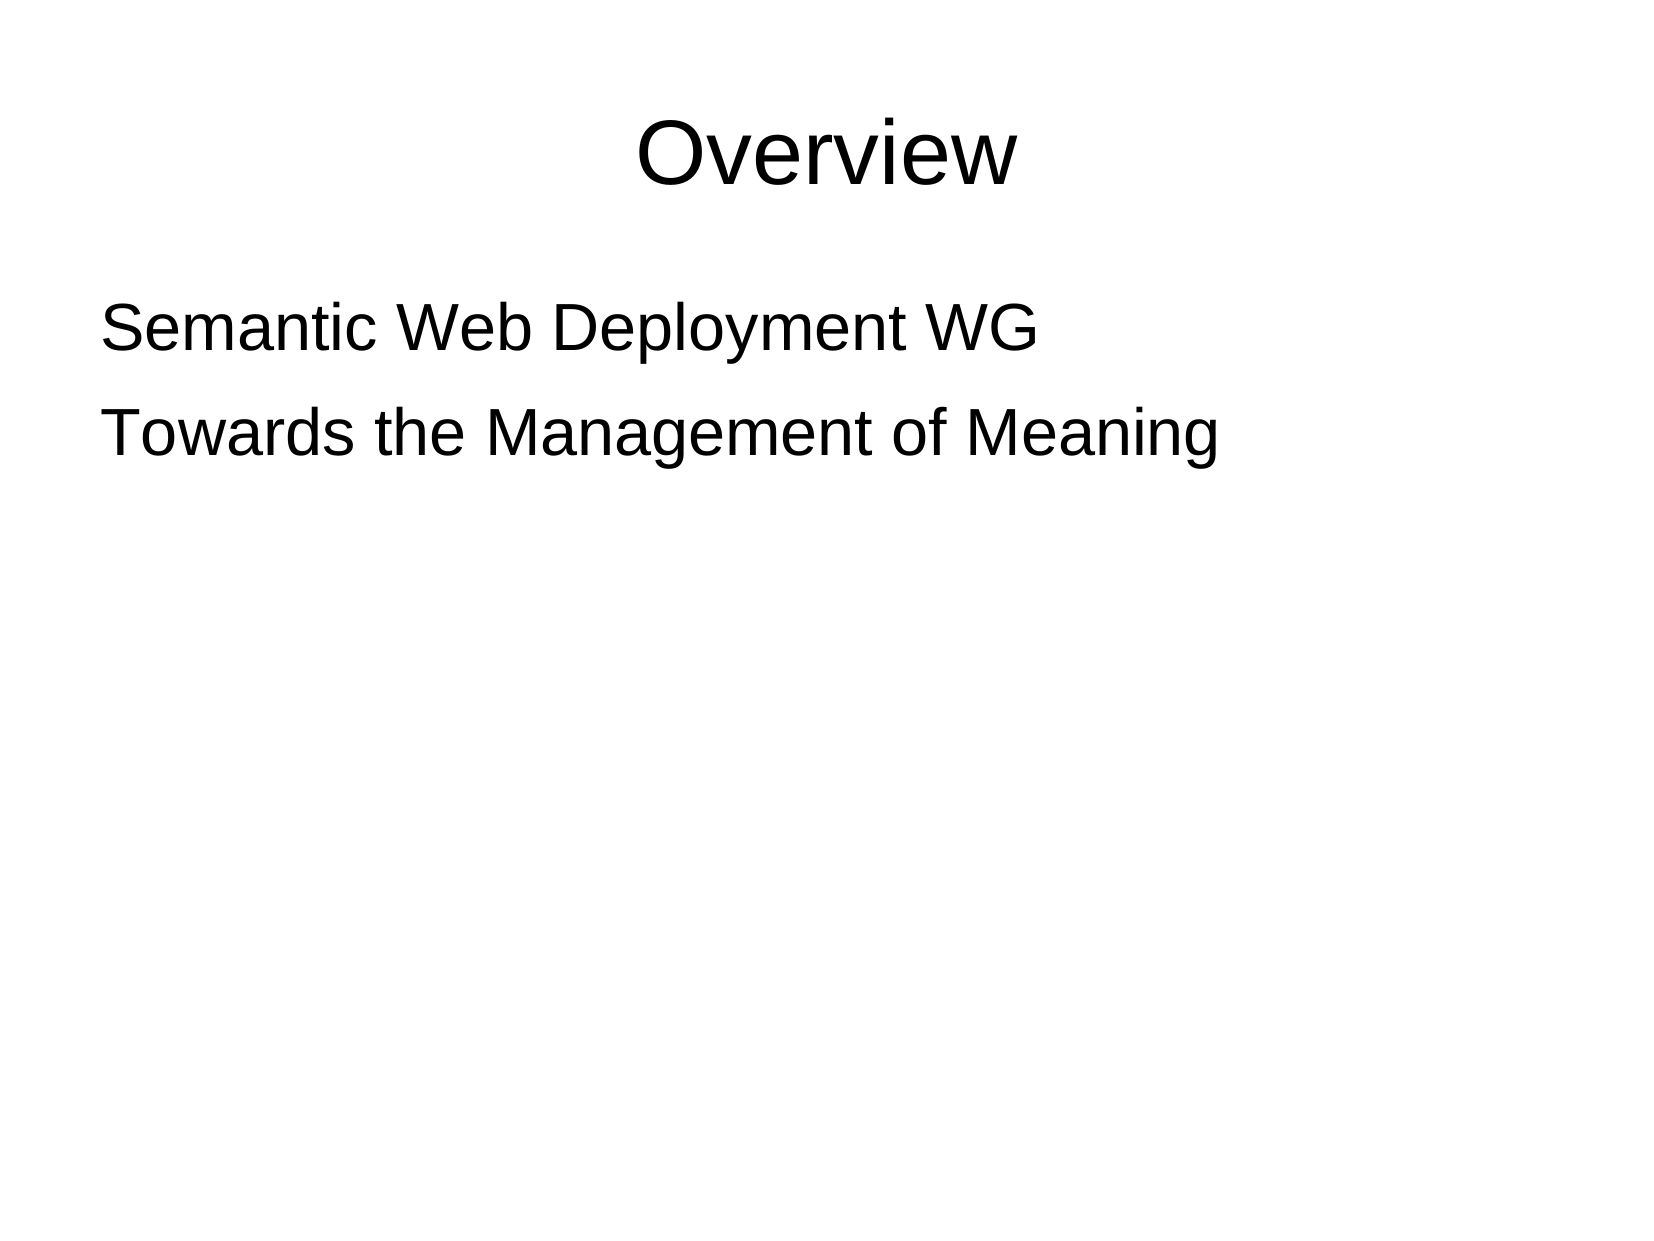

# Overview
Semantic Web Deployment WG
Towards the Management of Meaning